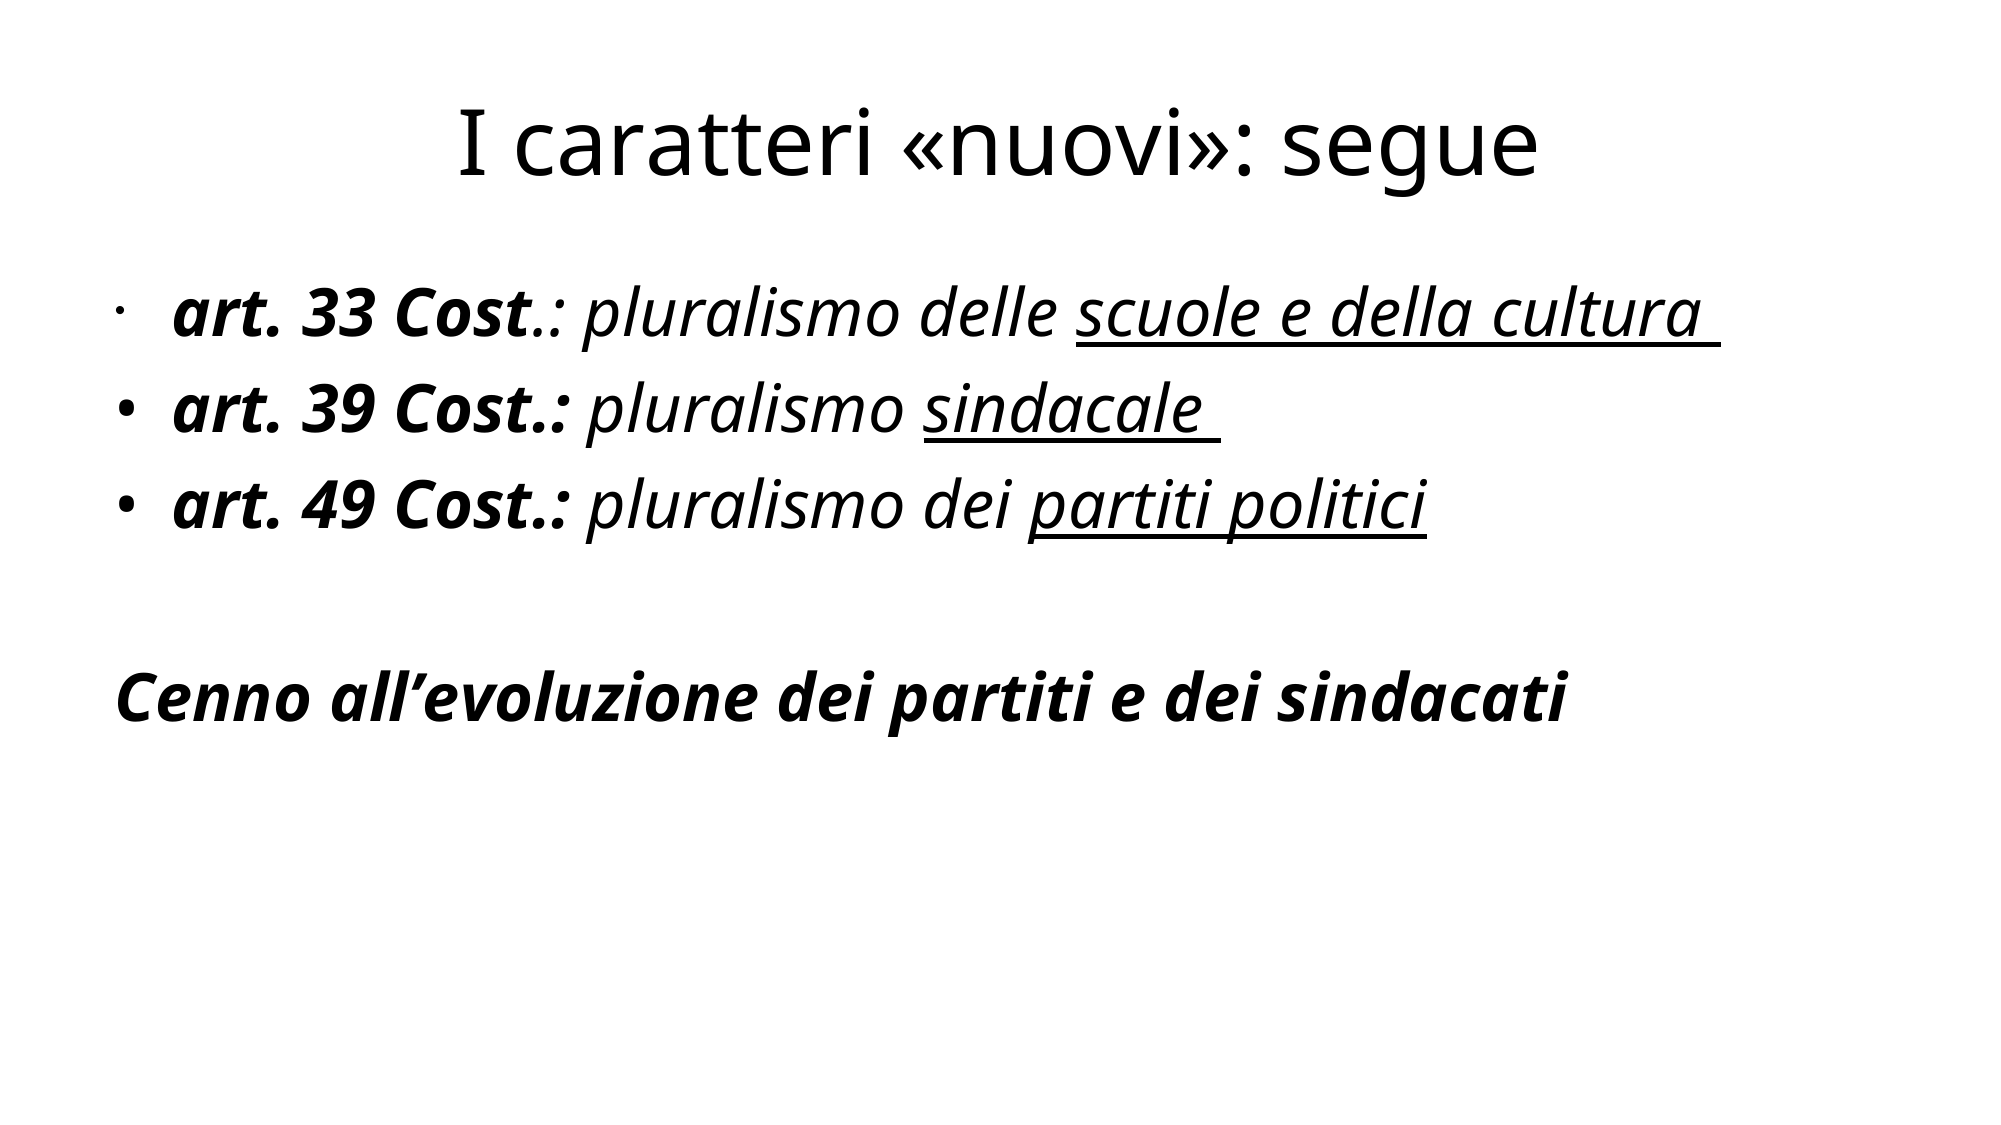

# I caratteri «nuovi»: segue
art. 33 Cost.: pluralismo delle scuole e della cultura
art. 39 Cost.: pluralismo sindacale
art. 49 Cost.: pluralismo dei partiti politici
Cenno all’evoluzione dei partiti e dei sindacati